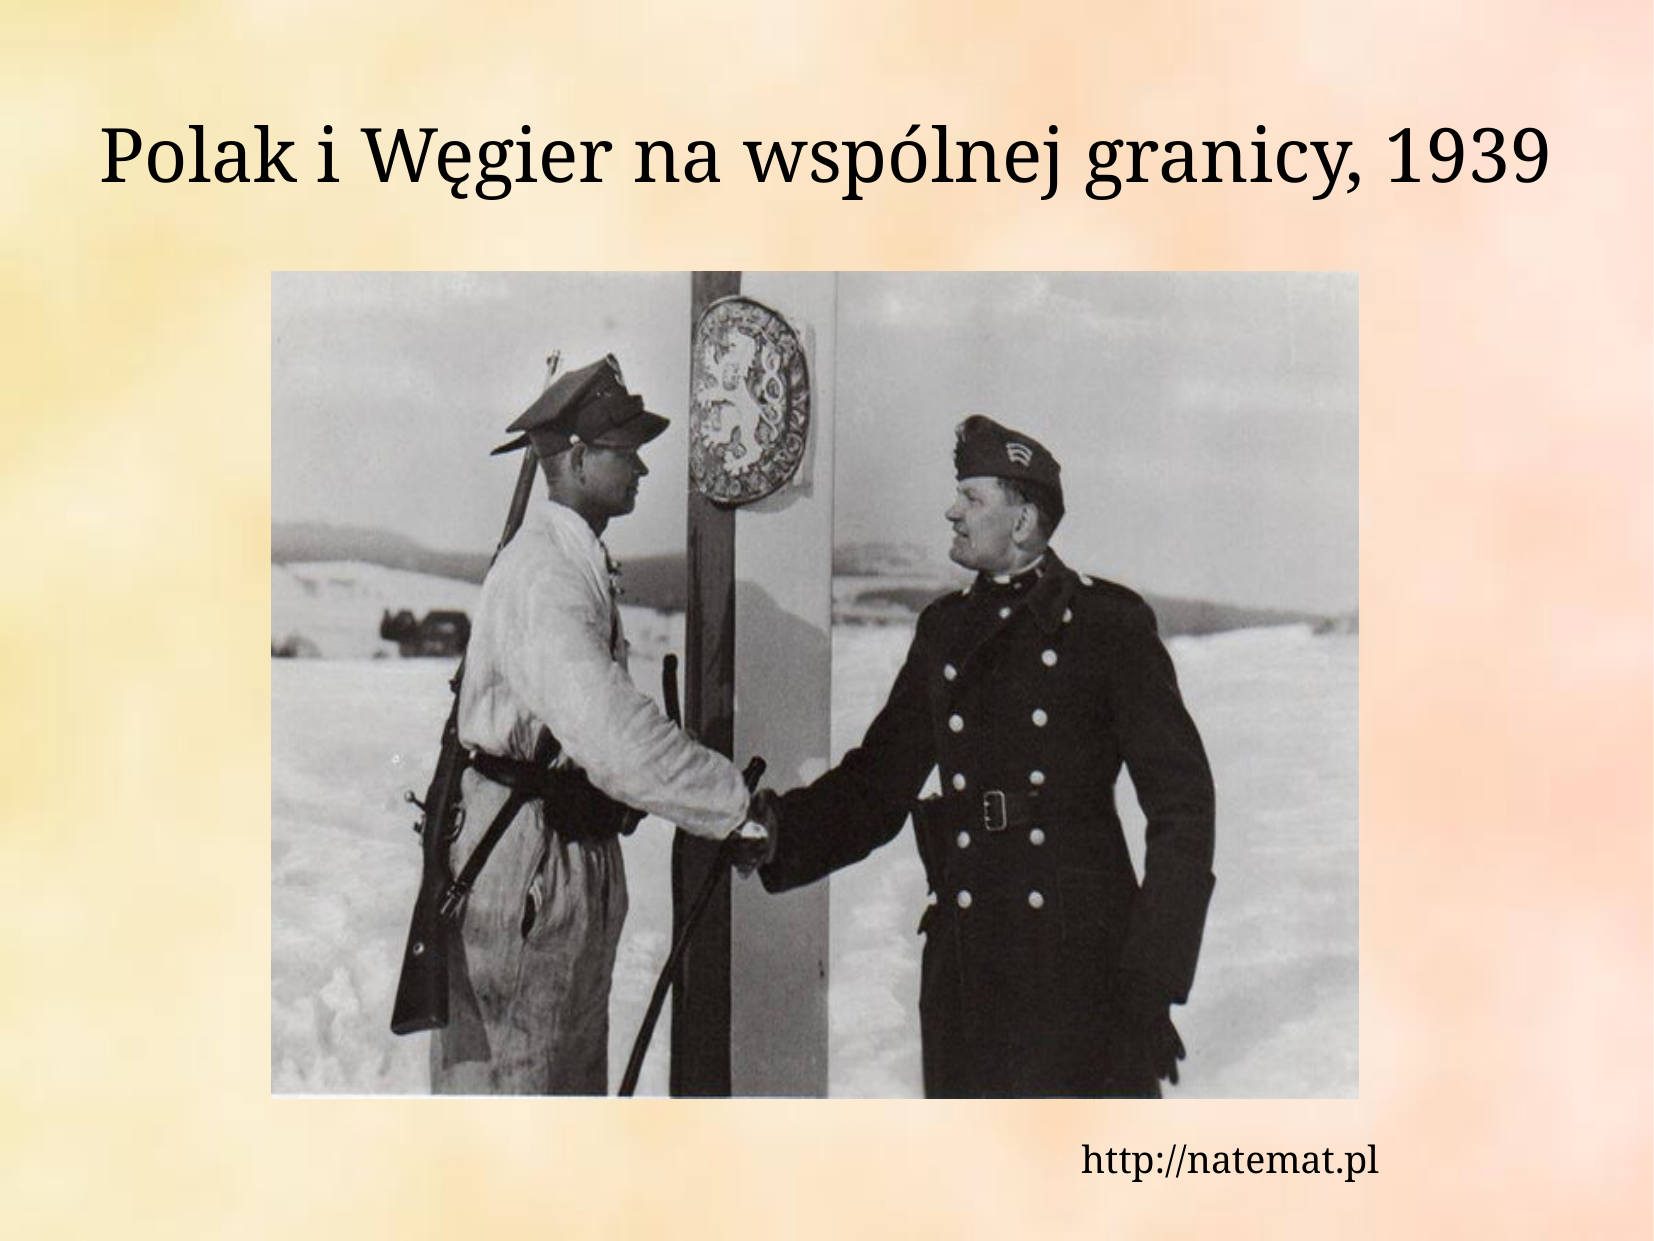

# Polak i Węgier na wspólnej granicy, 1939
http://natemat.pl